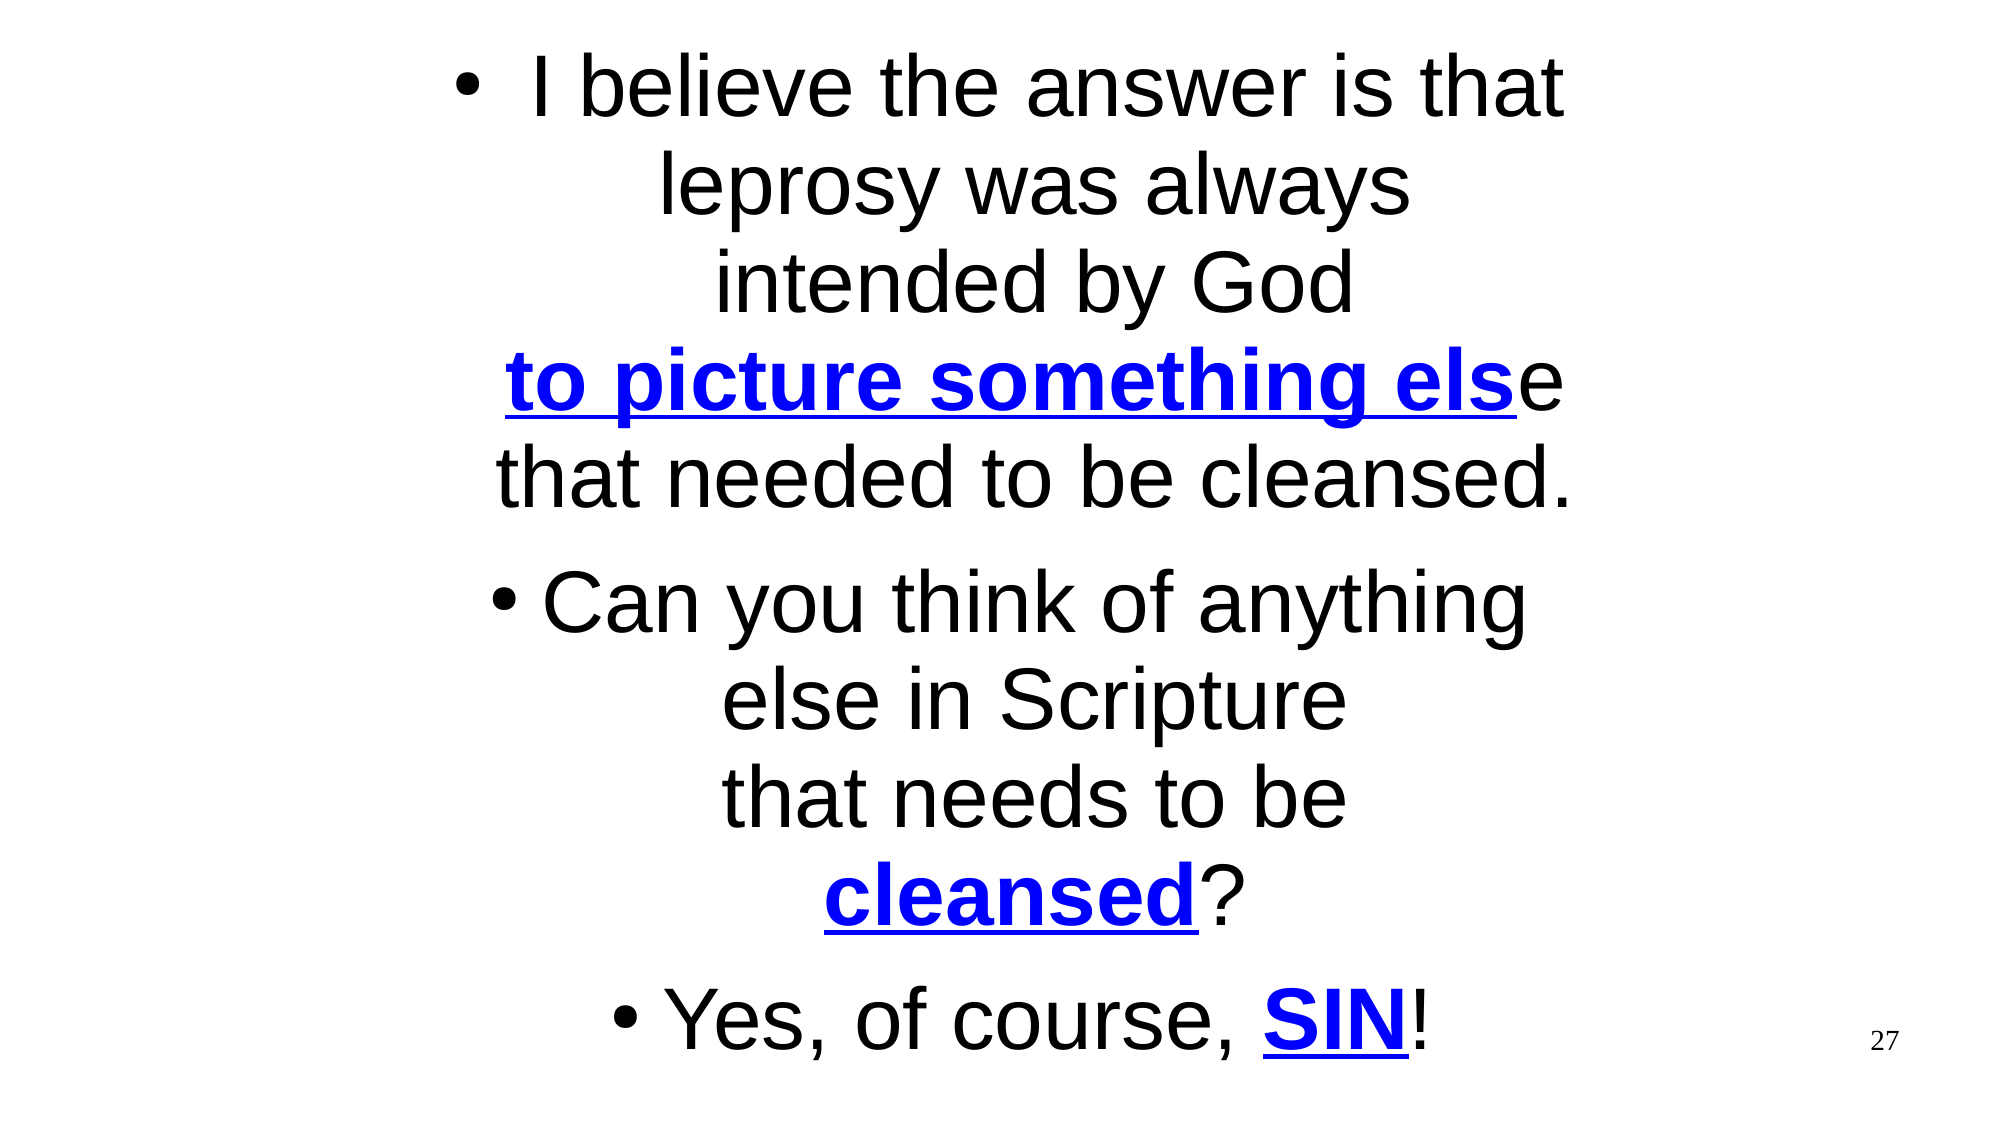

# I believe the answer is that leprosy was always intended by God to picture something else that needed to be cleansed.
Can you think of anything
else in Scripture
that needs to be
cleansed?
Yes, of course, SIN!
27